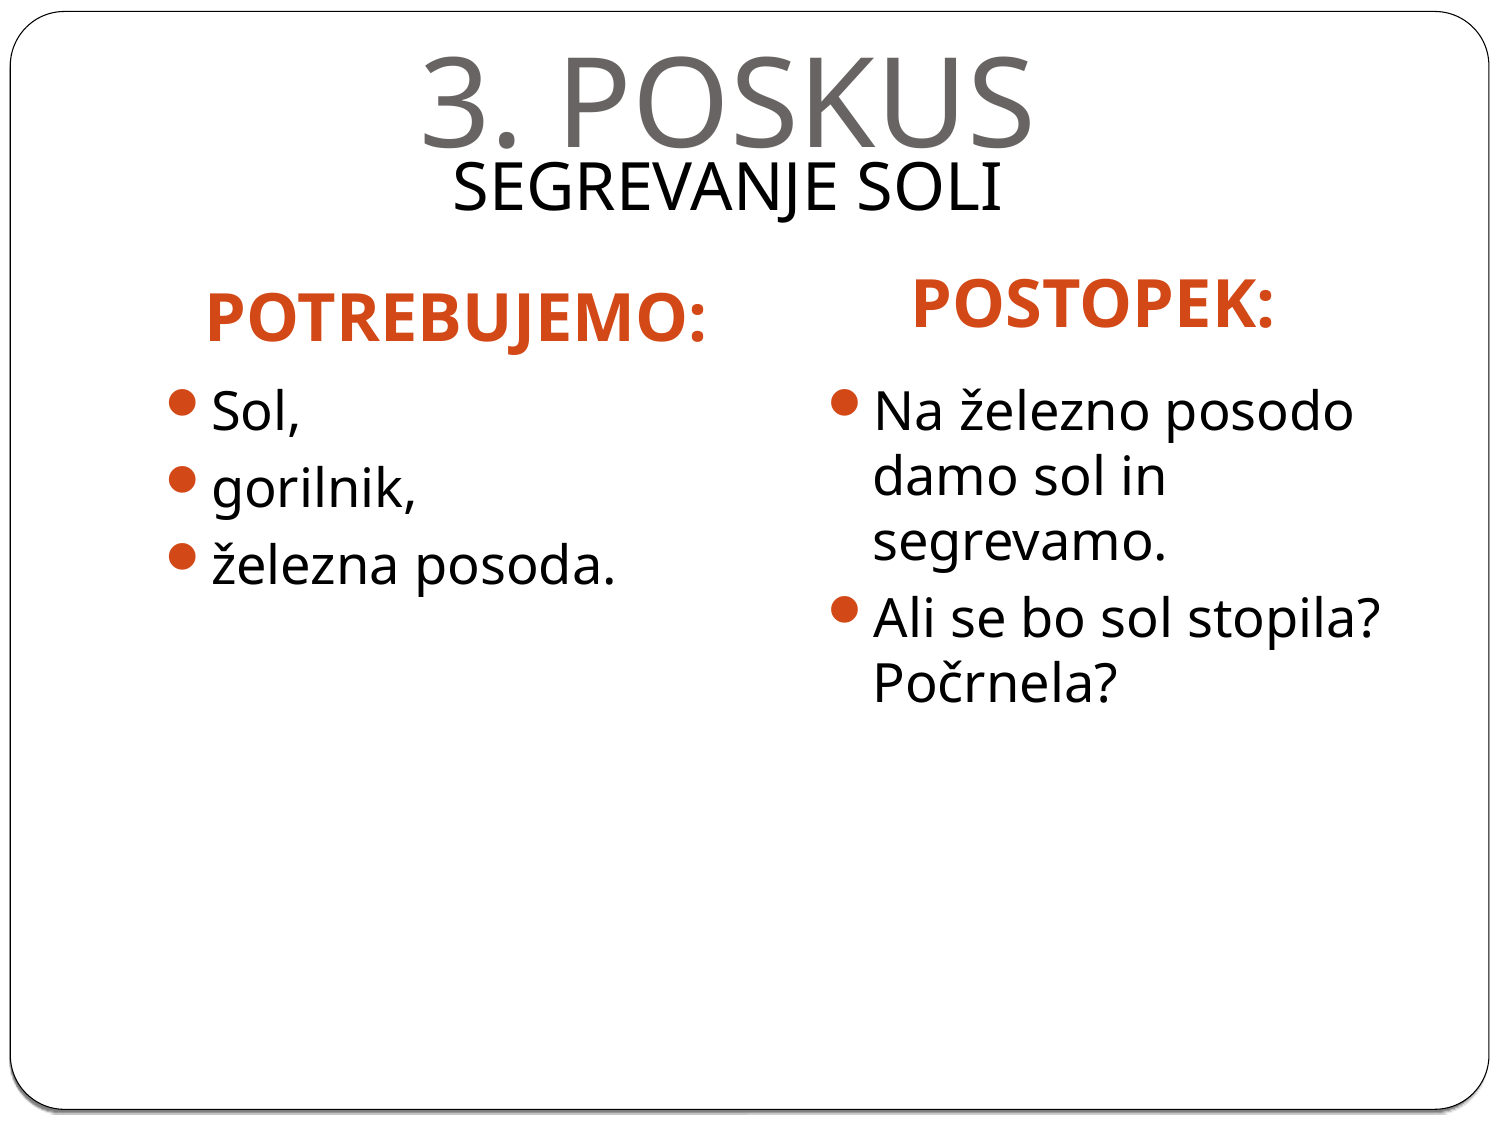

# 3. POSKUS
SEGREVANJE SOLI
POTREBUJEMO:
POSTOPEK:
Sol,
gorilnik,
železna posoda.
Na železno posodo damo sol in segrevamo.
Ali se bo sol stopila? Počrnela?